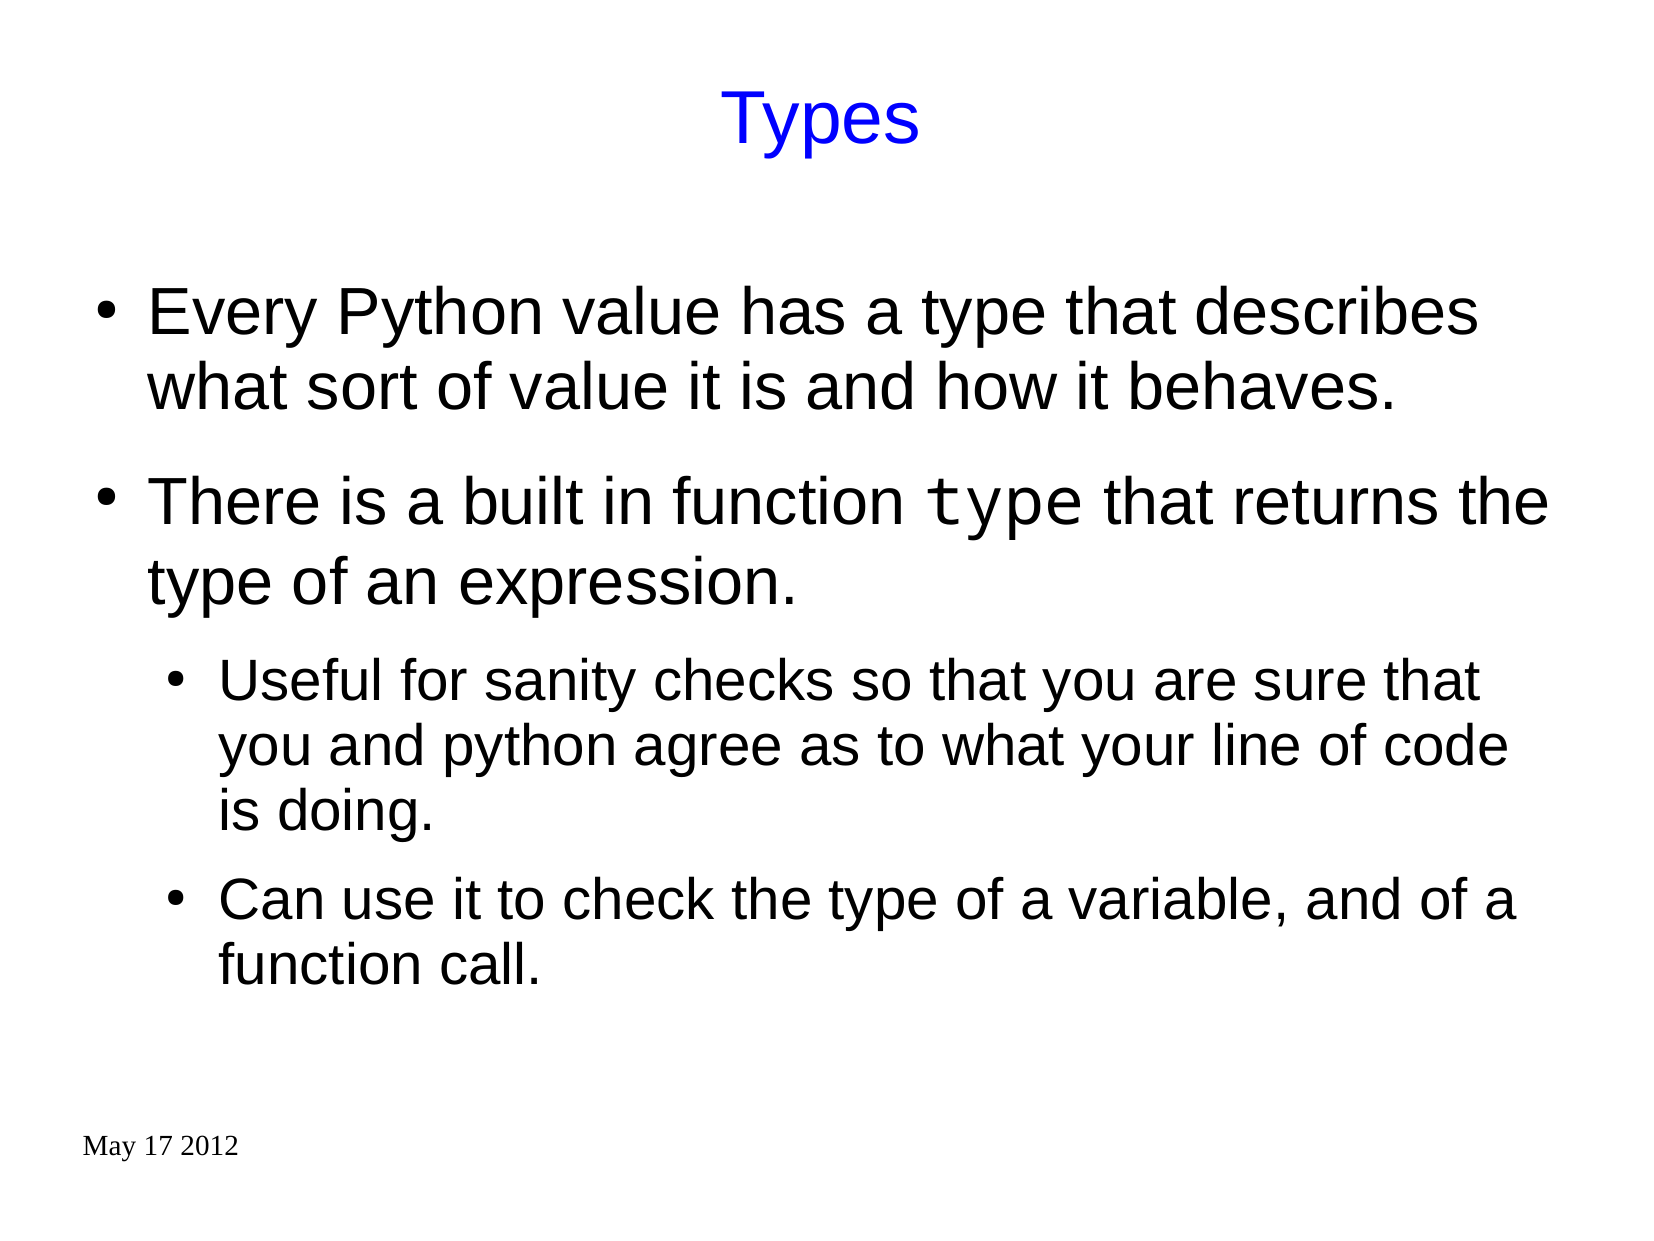

# Types
Every Python value has a type that describes what sort of value it is and how it behaves.
There is a built in function type that returns the type of an expression.
Useful for sanity checks so that you are sure that you and python agree as to what your line of code is doing.
Can use it to check the type of a variable, and of a function call.
May 17 2012